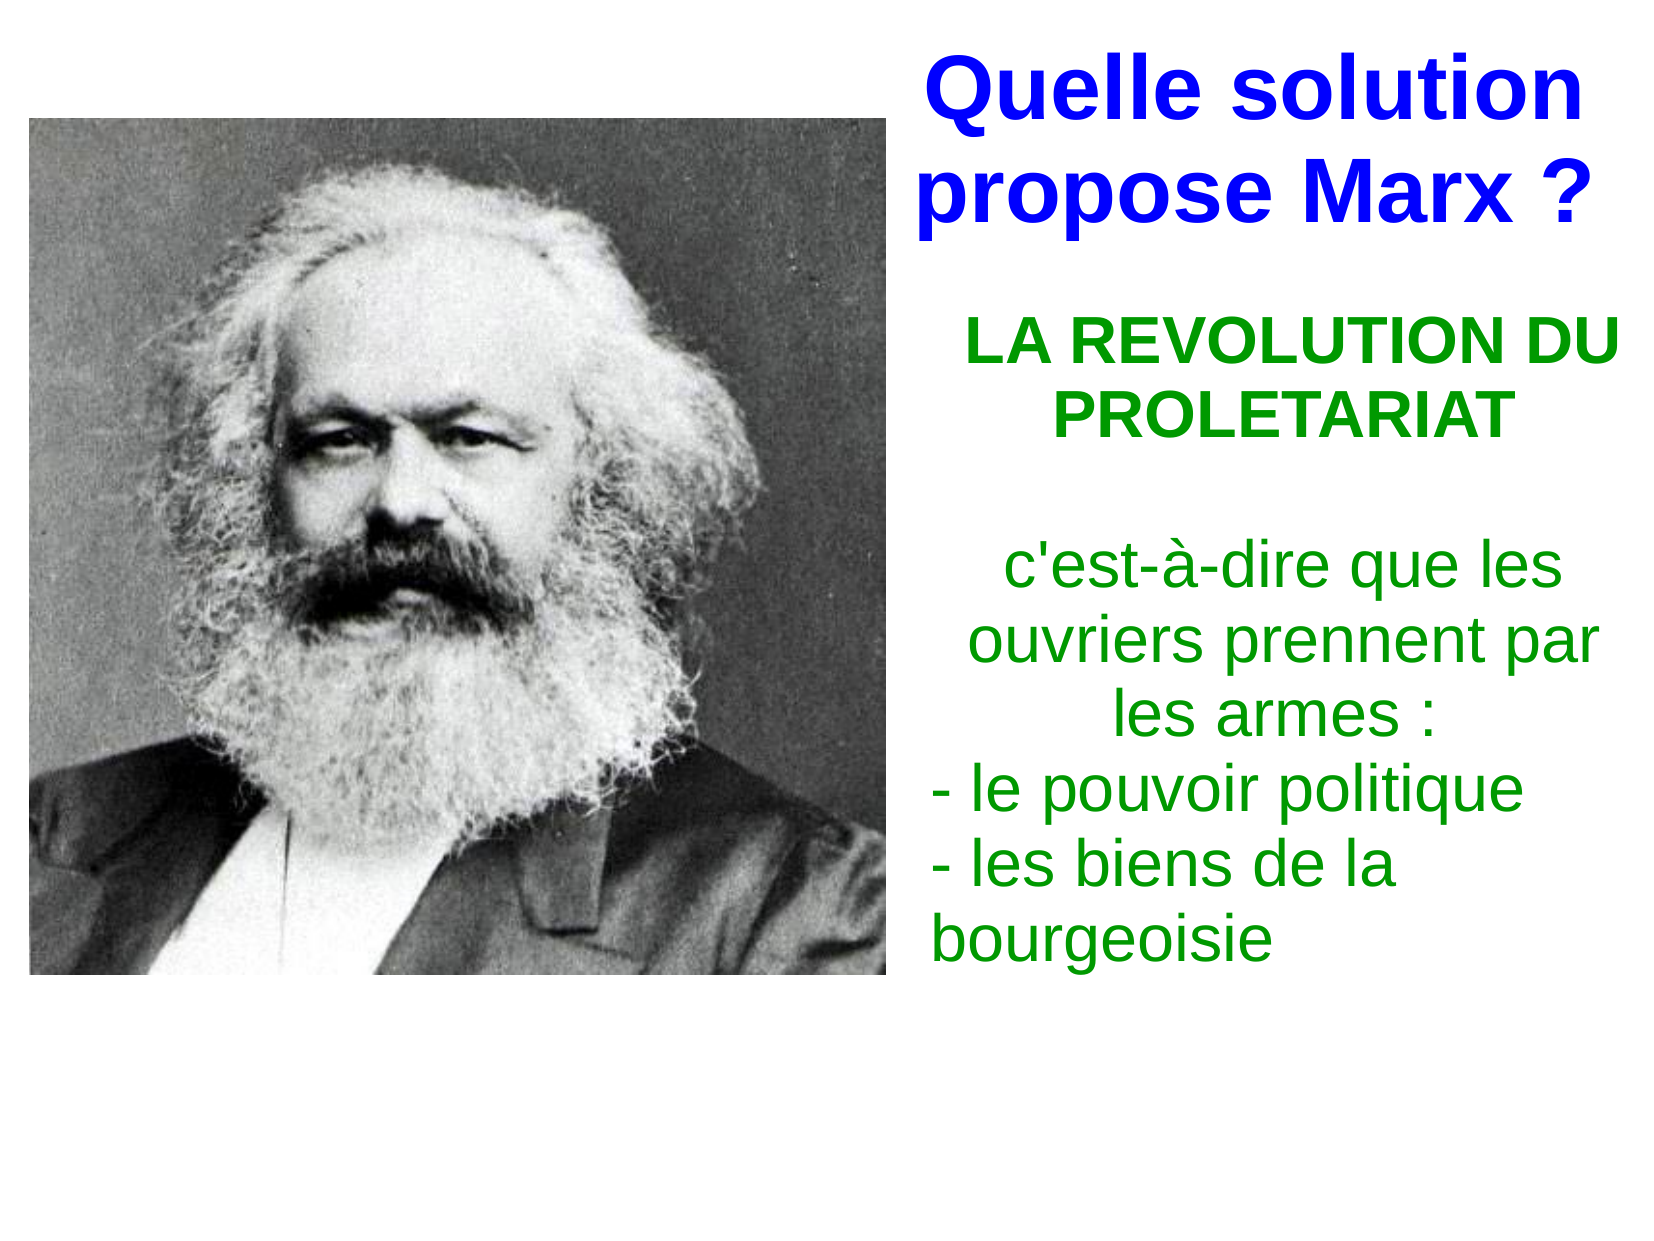

Quelle solution propose Marx ?
 LA REVOLUTION DU PROLETARIAT
c'est-à-dire que les ouvriers prennent par les armes :
- le pouvoir politique
- les biens de la bourgeoisie